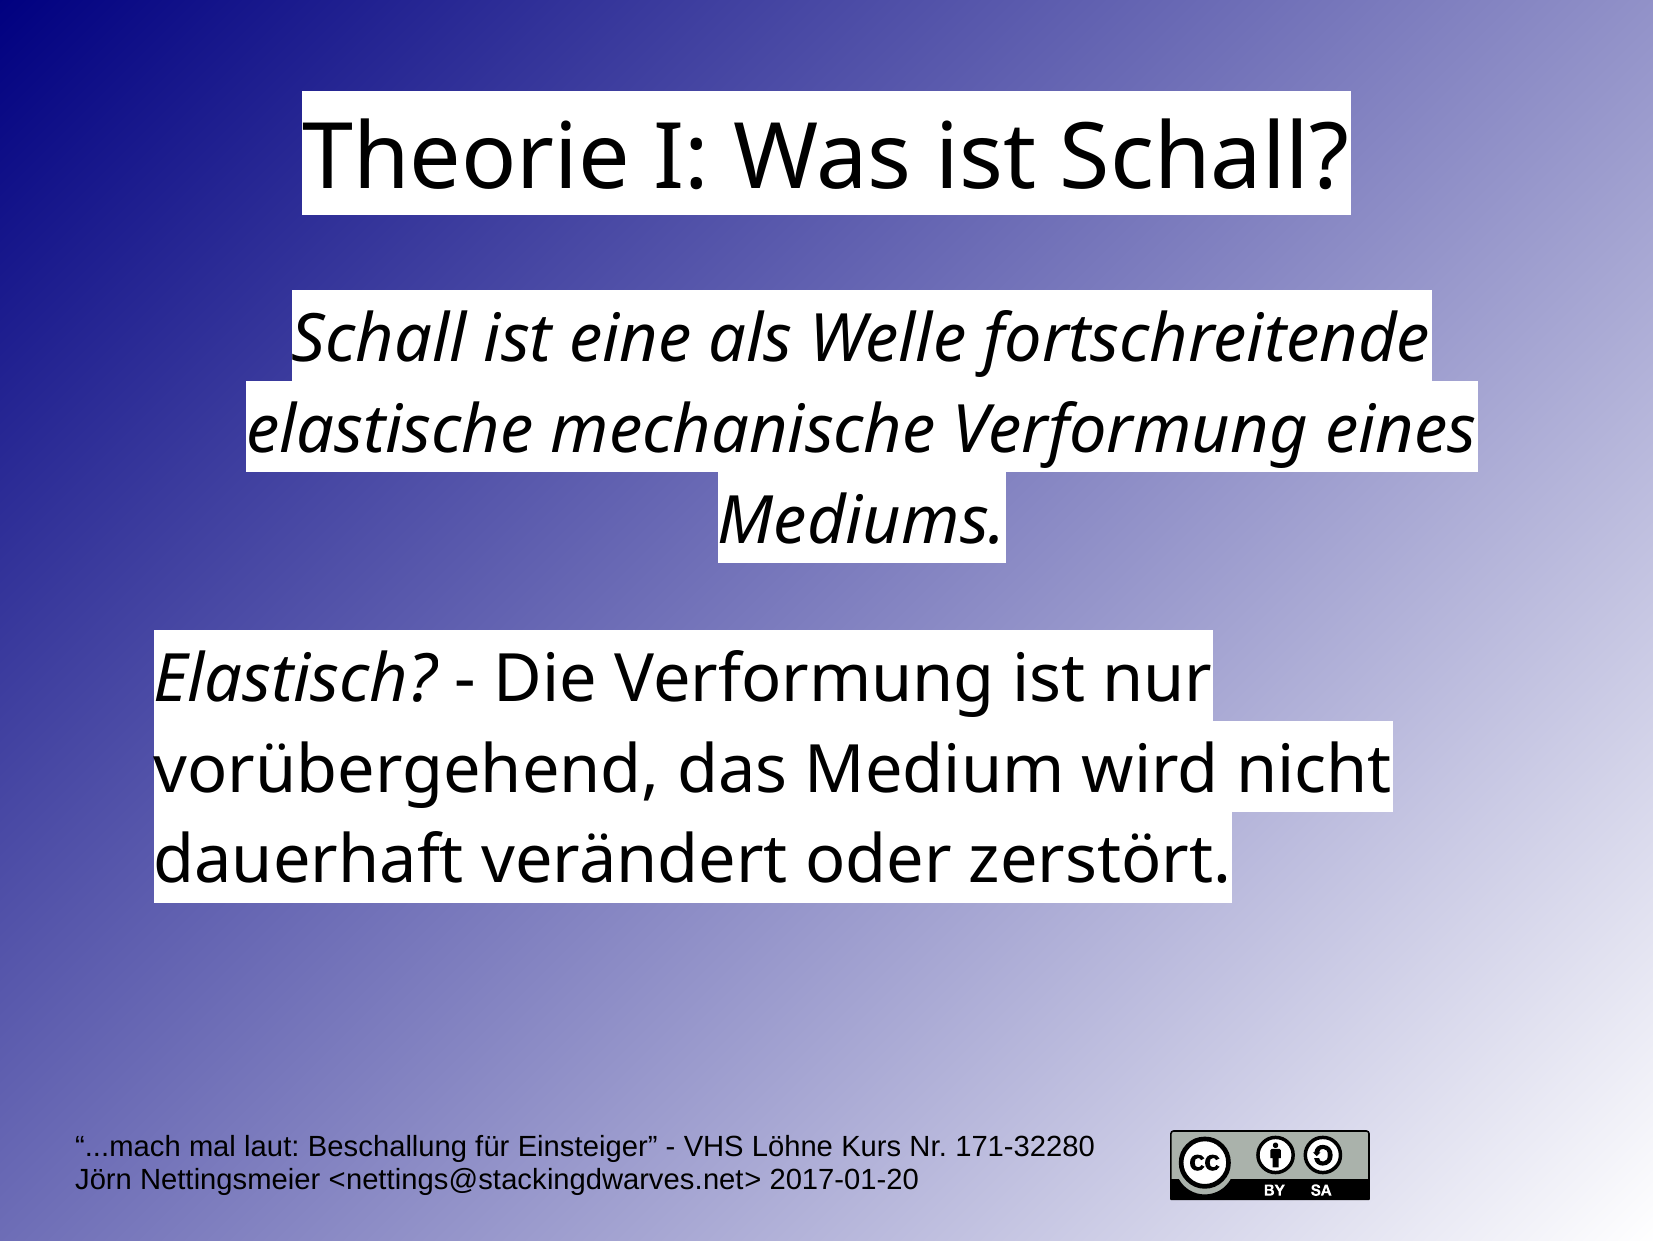

# Theorie I: Was ist Schall?
Schall ist eine als Welle fortschreitende elastische mechanische Verformung eines Mediums.
Elastisch? - Die Verformung ist nur vorübergehend, das Medium wird nicht dauerhaft verändert oder zerstört.